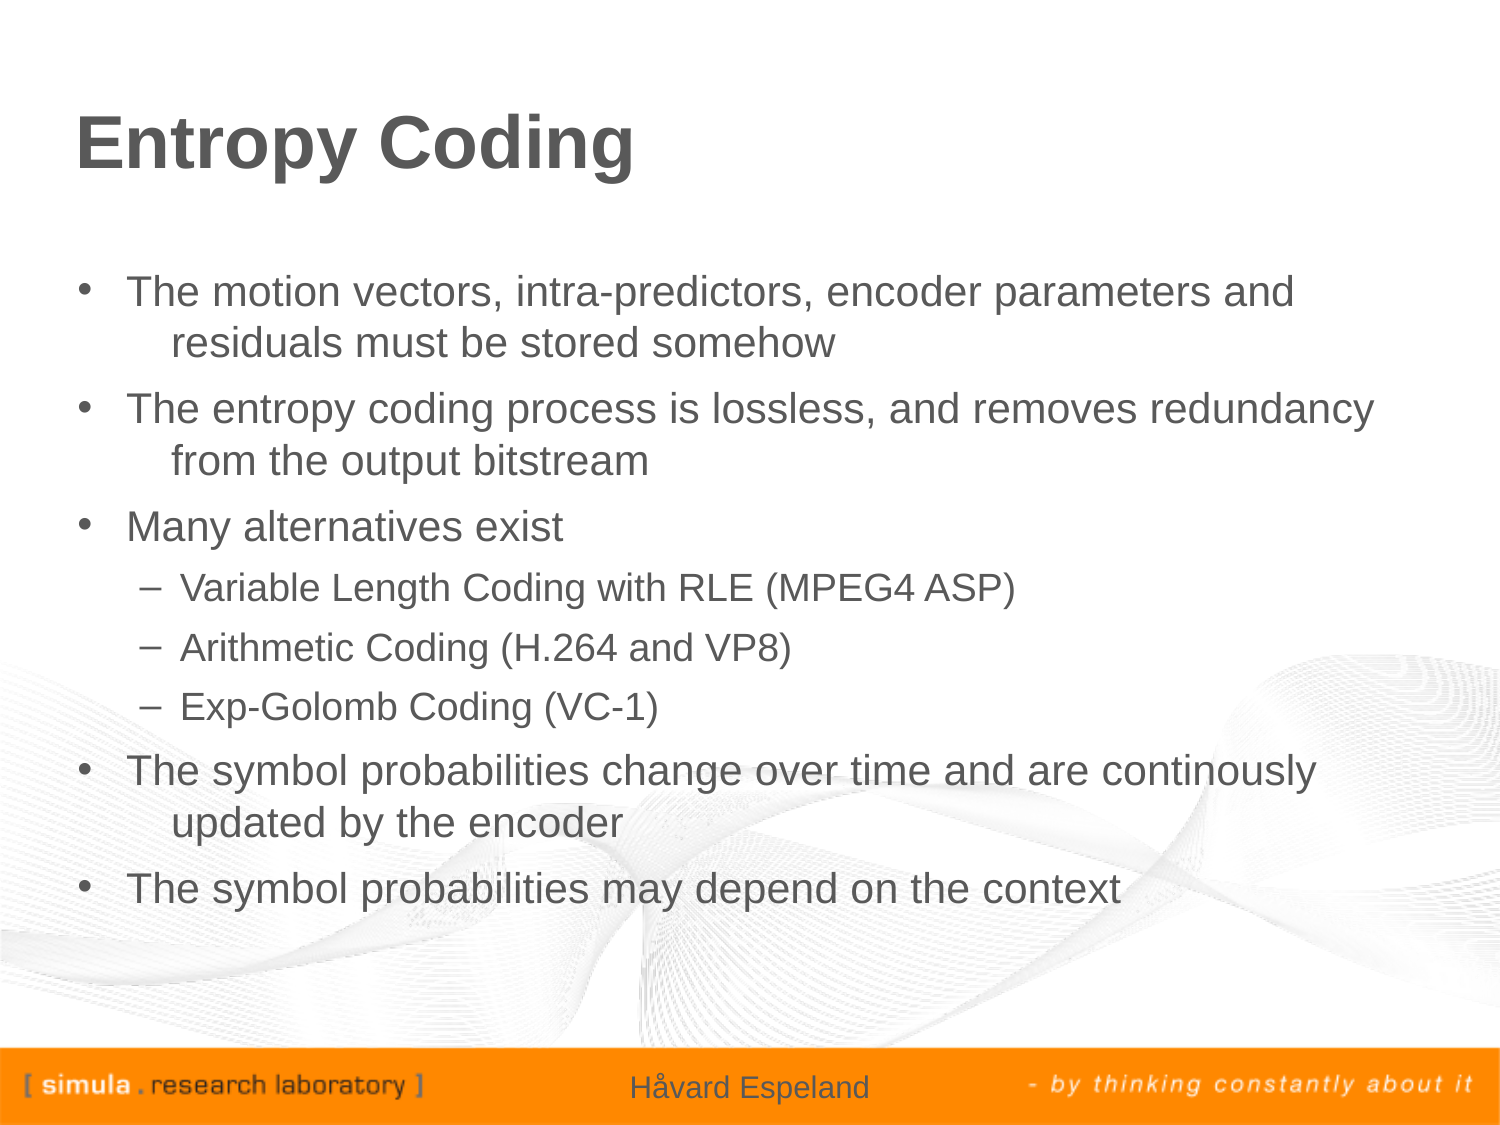

# Entropy Coding
The motion vectors, intra-predictors, encoder parameters and residuals must be stored somehow
The entropy coding process is lossless, and removes redundancy from the output bitstream
Many alternatives exist
Variable Length Coding with RLE (MPEG4 ASP)
Arithmetic Coding (H.264 and VP8)
Exp-Golomb Coding (VC-1)
The symbol probabilities change over time and are continously updated by the encoder
The symbol probabilities may depend on the context